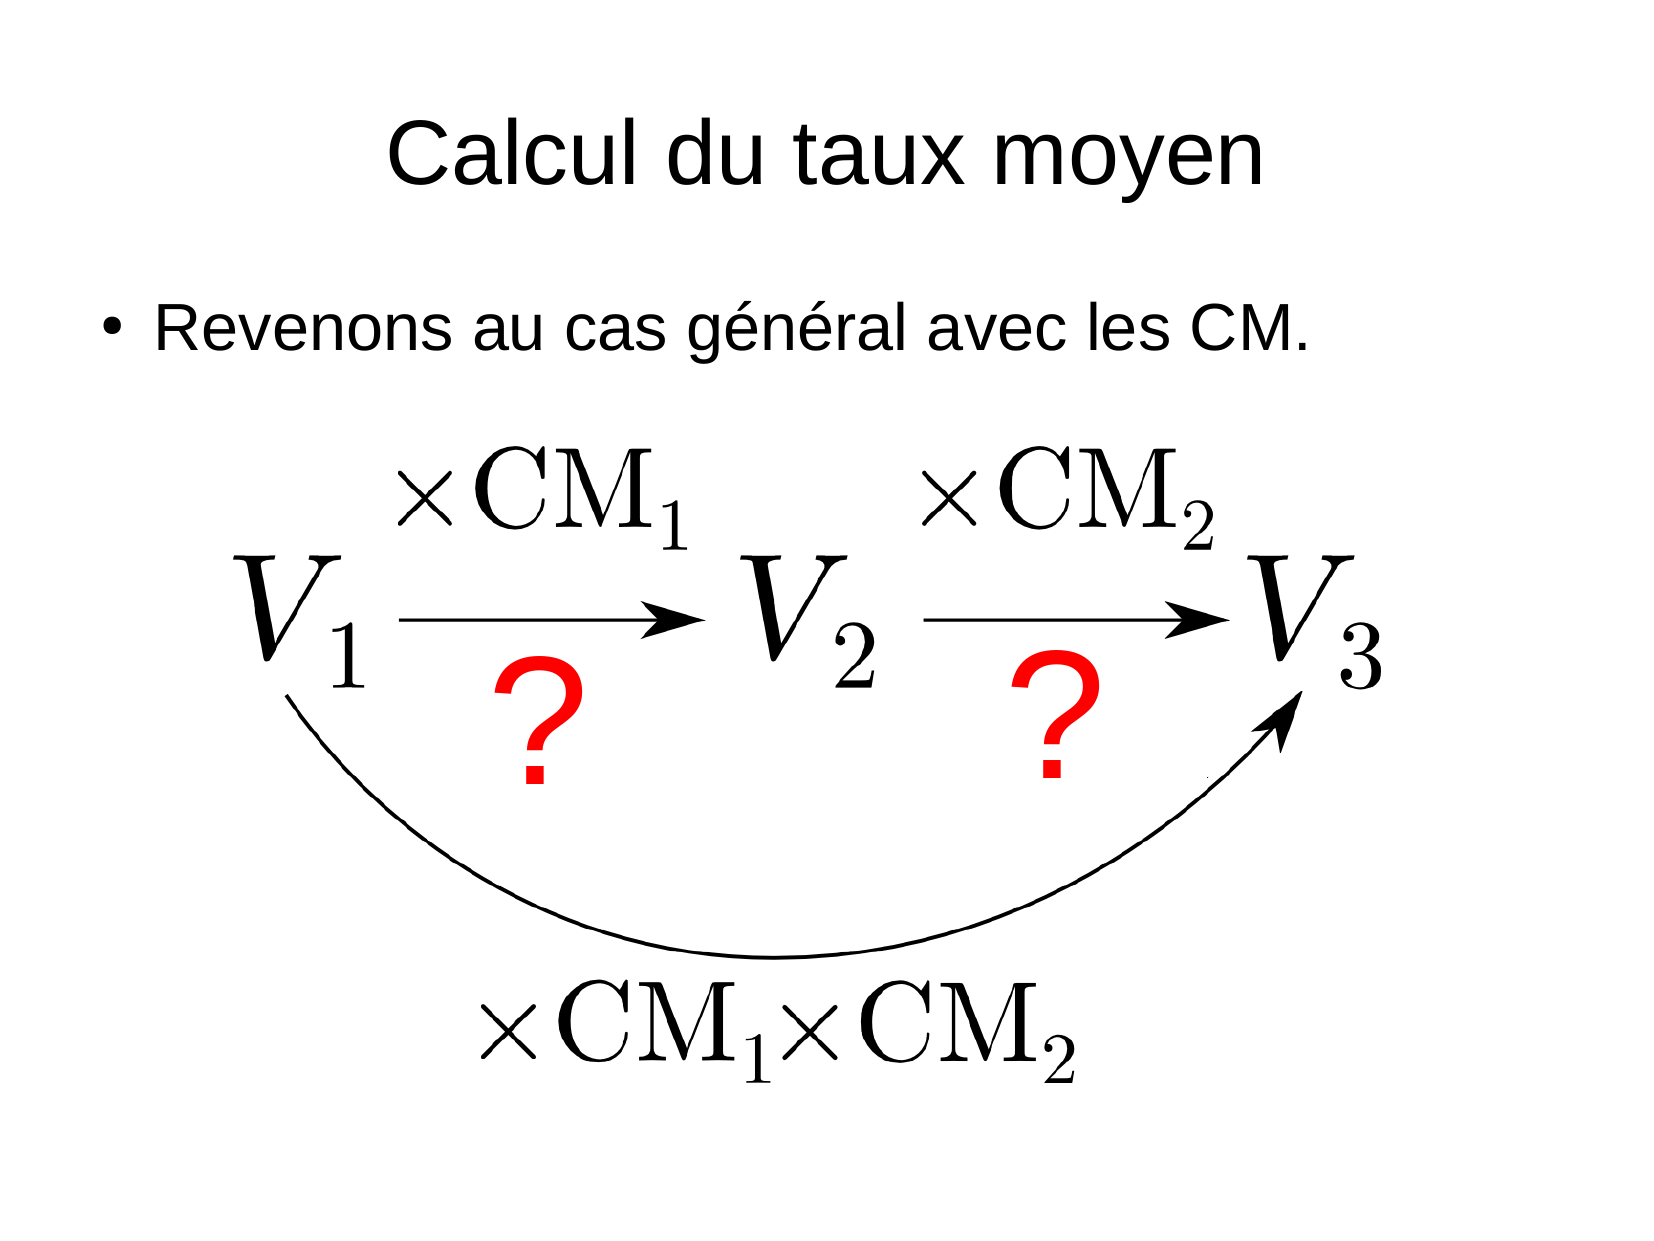

# Calcul du taux moyen
Revenons au cas général avec les CM.
?
?